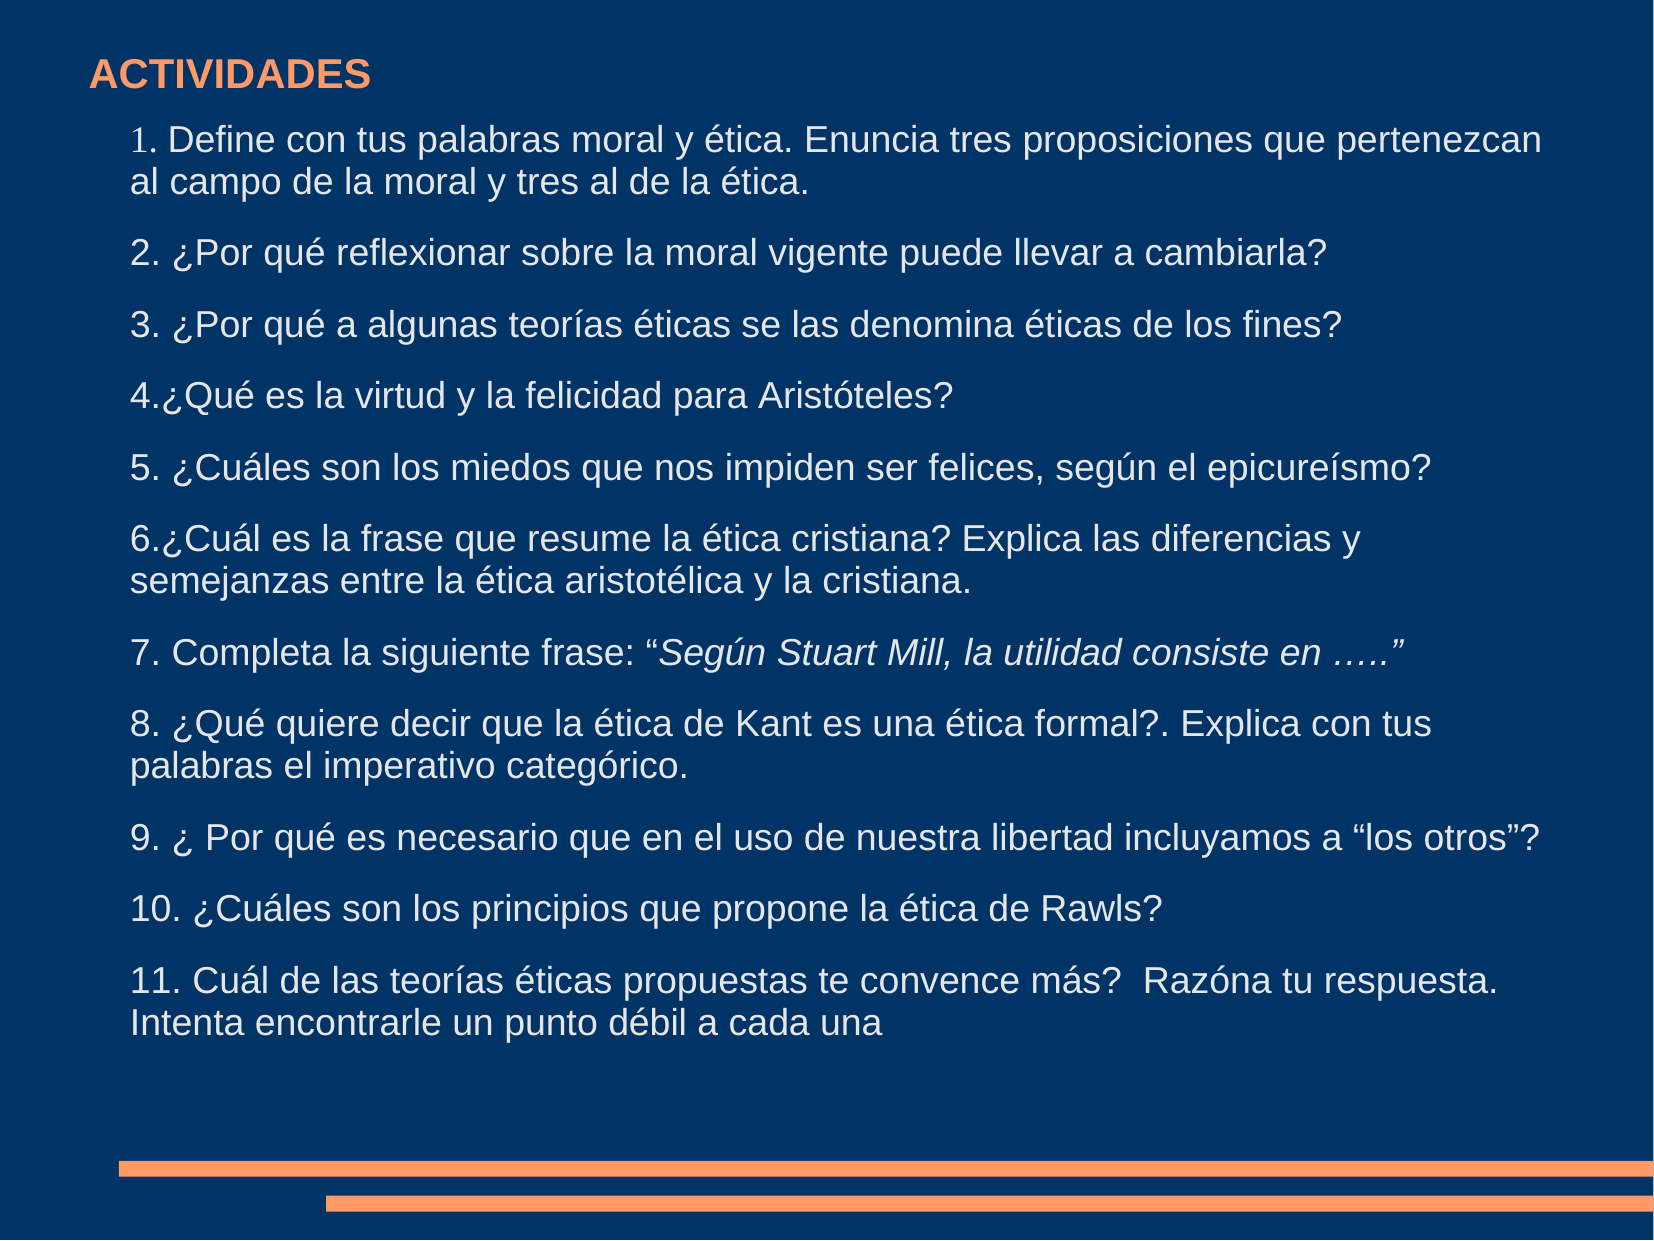

# ACTIVIDADES
1. Define con tus palabras moral y ética. Enuncia tres proposiciones que pertenezcan al campo de la moral y tres al de la ética.
2. ¿Por qué reflexionar sobre la moral vigente puede llevar a cambiarla?
3. ¿Por qué a algunas teorías éticas se las denomina éticas de los fines?
4.¿Qué es la virtud y la felicidad para Aristóteles?
5. ¿Cuáles son los miedos que nos impiden ser felices, según el epicureísmo?
6.¿Cuál es la frase que resume la ética cristiana? Explica las diferencias y semejanzas entre la ética aristotélica y la cristiana.
7. Completa la siguiente frase: “Según Stuart Mill, la utilidad consiste en …..”
8. ¿Qué quiere decir que la ética de Kant es una ética formal?. Explica con tus palabras el imperativo categórico.
9. ¿ Por qué es necesario que en el uso de nuestra libertad incluyamos a “los otros”?
10. ¿Cuáles son los principios que propone la ética de Rawls?
11. Cuál de las teorías éticas propuestas te convence más? Razóna tu respuesta. Intenta encontrarle un punto débil a cada una